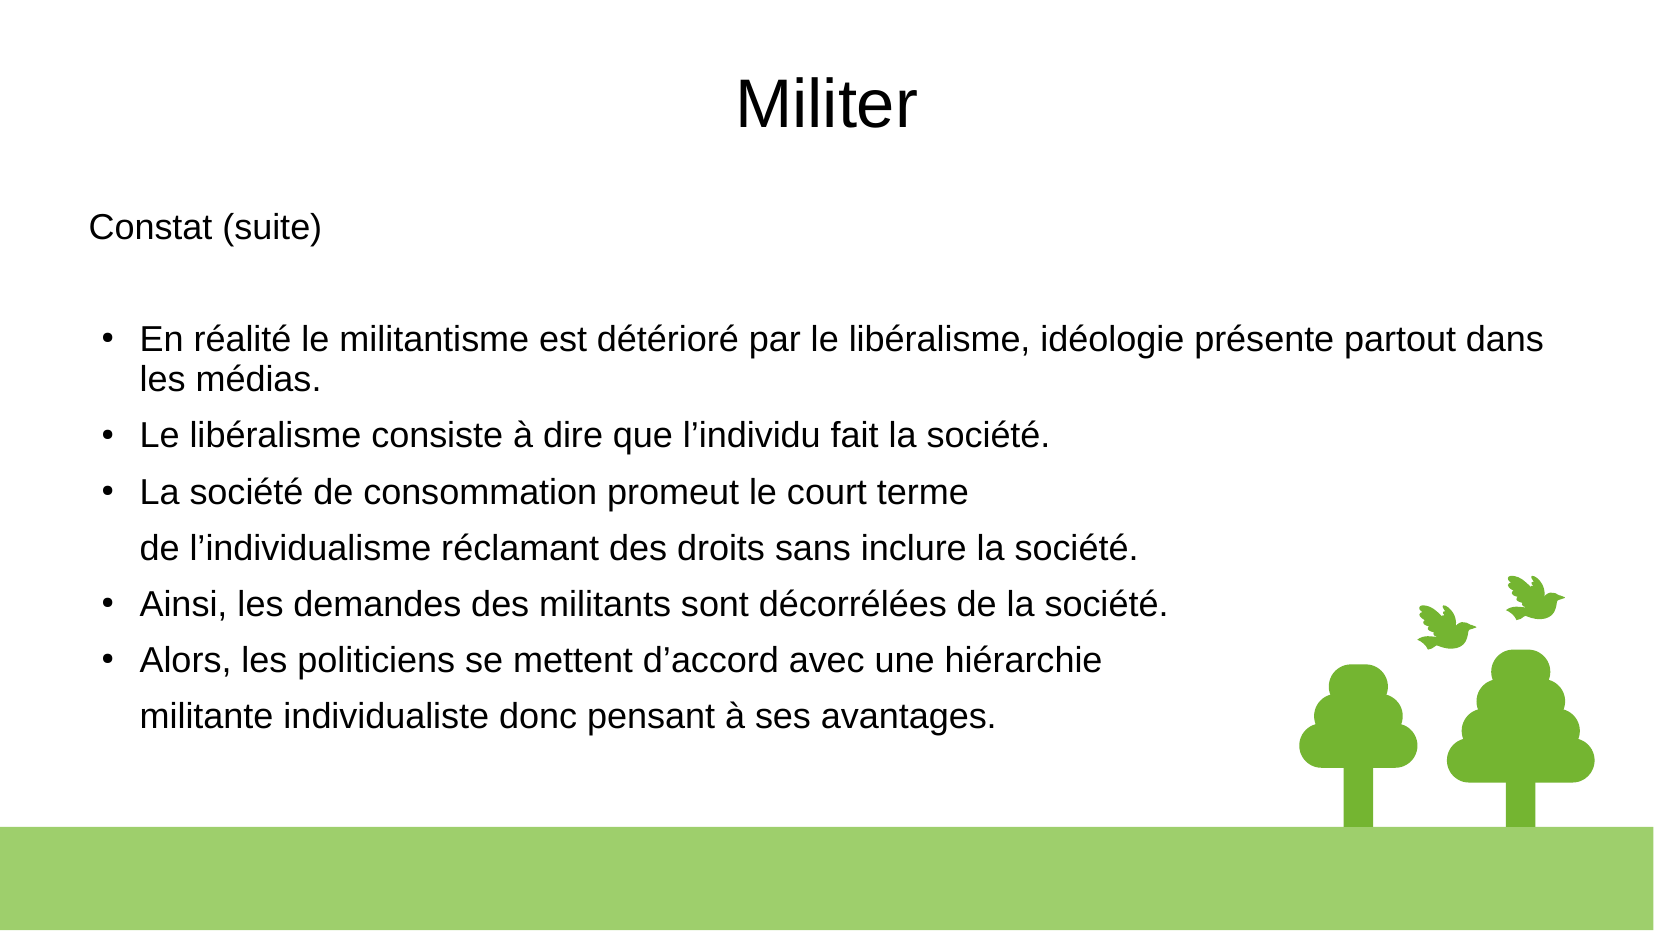

# Militer
Constat (suite)
En réalité le militantisme est détérioré par le libéralisme, idéologie présente partout dans les médias.
Le libéralisme consiste à dire que l’individu fait la société.
La société de consommation promeut le court terme
de l’individualisme réclamant des droits sans inclure la société.
Ainsi, les demandes des militants sont décorrélées de la société.
Alors, les politiciens se mettent d’accord avec une hiérarchie
militante individualiste donc pensant à ses avantages.